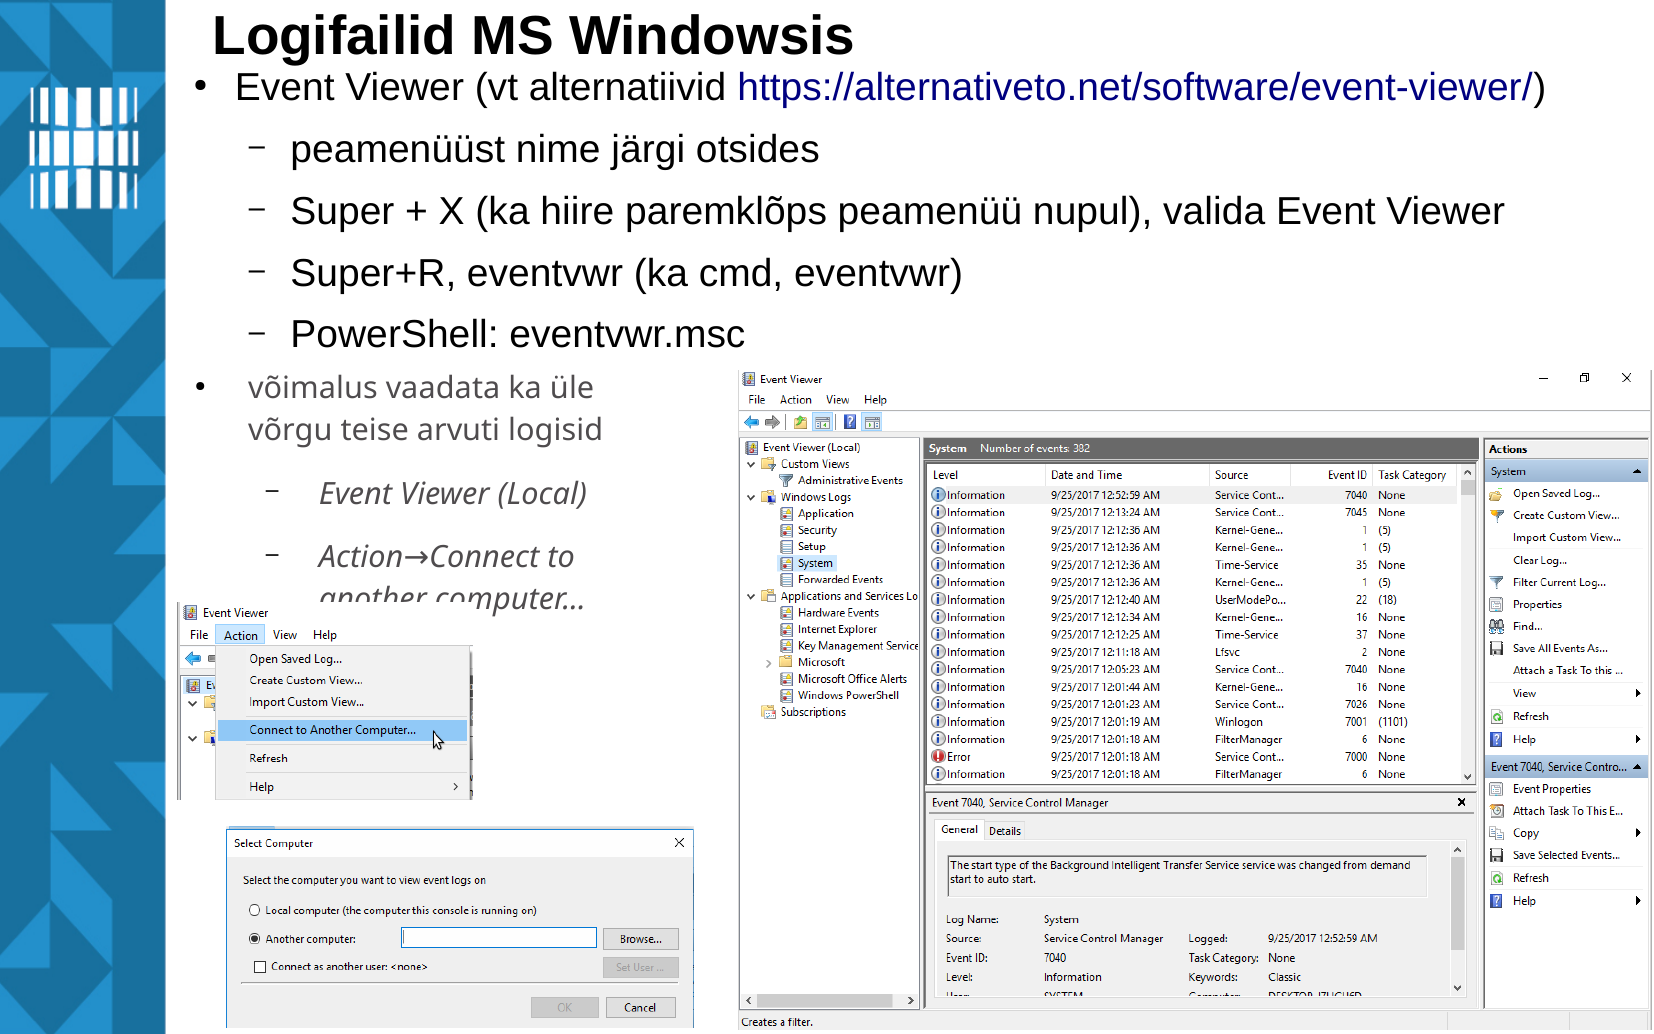

# Logifailid MS Windowsis
Event Viewer (vt alternatiivid https://alternativeto.net/software/event-viewer/)
peamenüüst nime järgi otsides
Super + X (ka hiire paremklõps peamenüü nupul), valida Event Viewer
Super+R, eventvwr (ka cmd, eventvwr)
PowerShell: eventvwr.msc
võimalus vaadata ka üle võrgu teise arvuti logisid
Event Viewer (Local)
Action→Connect to another computer...